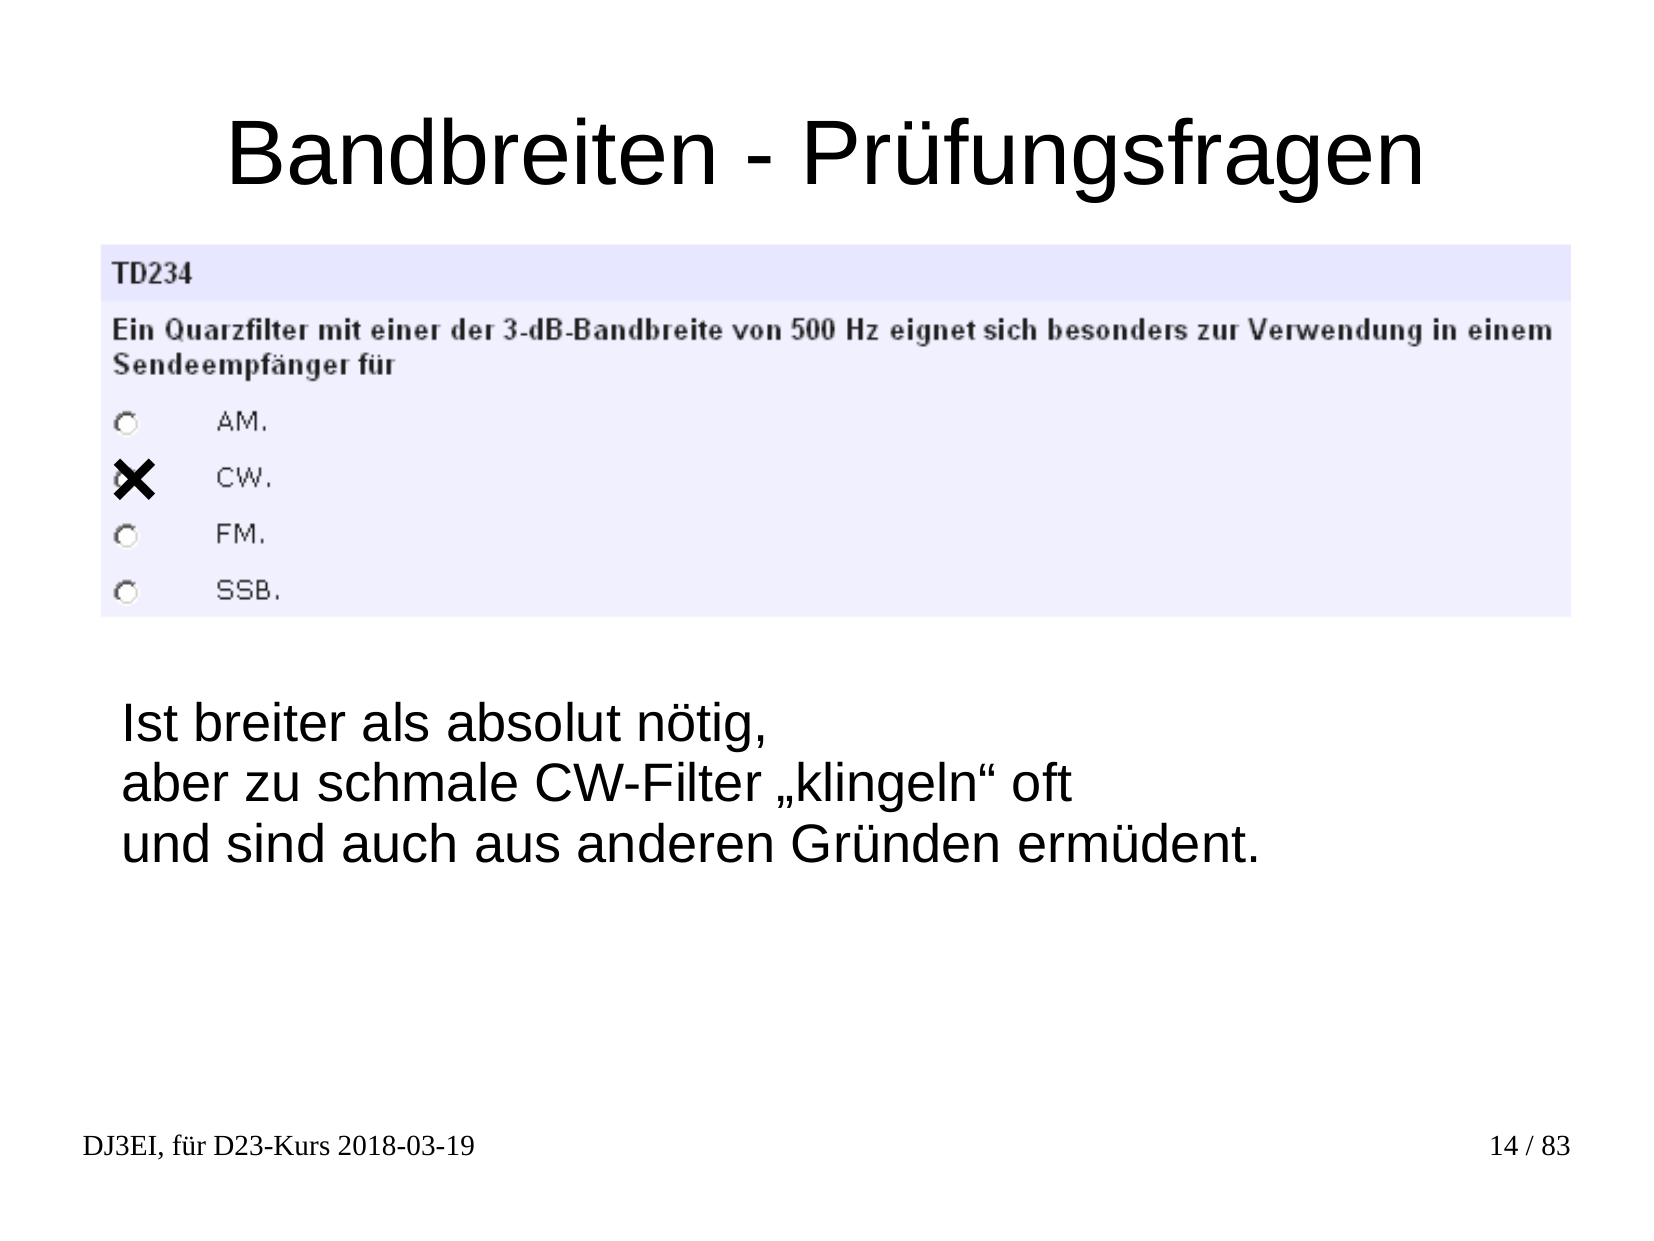

# Bandbreiten - Prüfungsfragen
×
Ist breiter als absolut nötig,
aber zu schmale CW-Filter „klingeln“ oft
und sind auch aus anderen Gründen ermüdent.
14